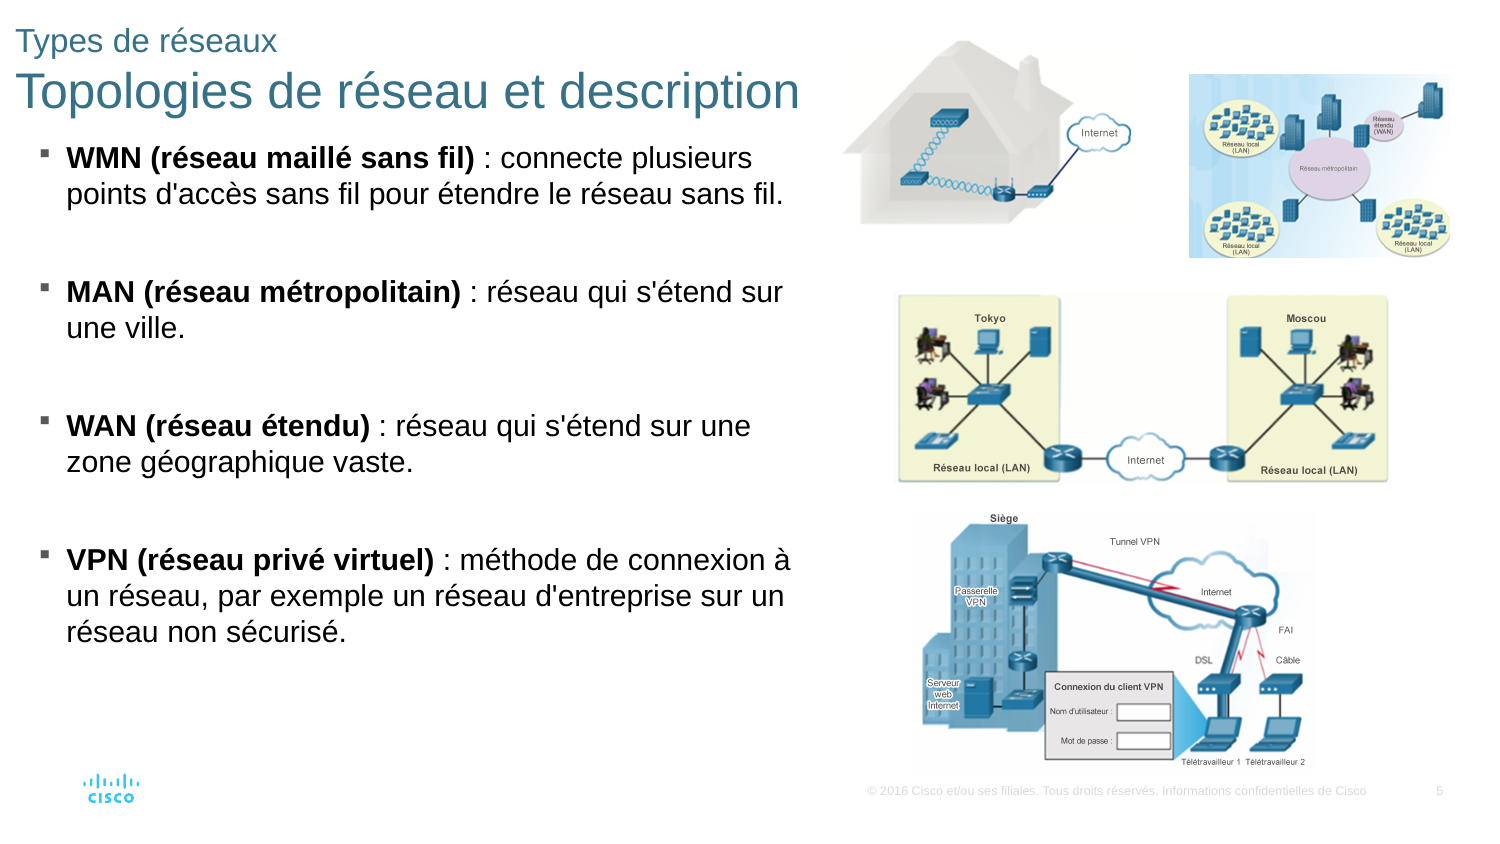

# Types de réseaux Topologies de réseau et description
WMN (réseau maillé sans fil) : connecte plusieurs points d'accès sans fil pour étendre le réseau sans fil.
MAN (réseau métropolitain) : réseau qui s'étend sur une ville.
WAN (réseau étendu) : réseau qui s'étend sur une zone géographique vaste.
VPN (réseau privé virtuel) : méthode de connexion à un réseau, par exemple un réseau d'entreprise sur un réseau non sécurisé.